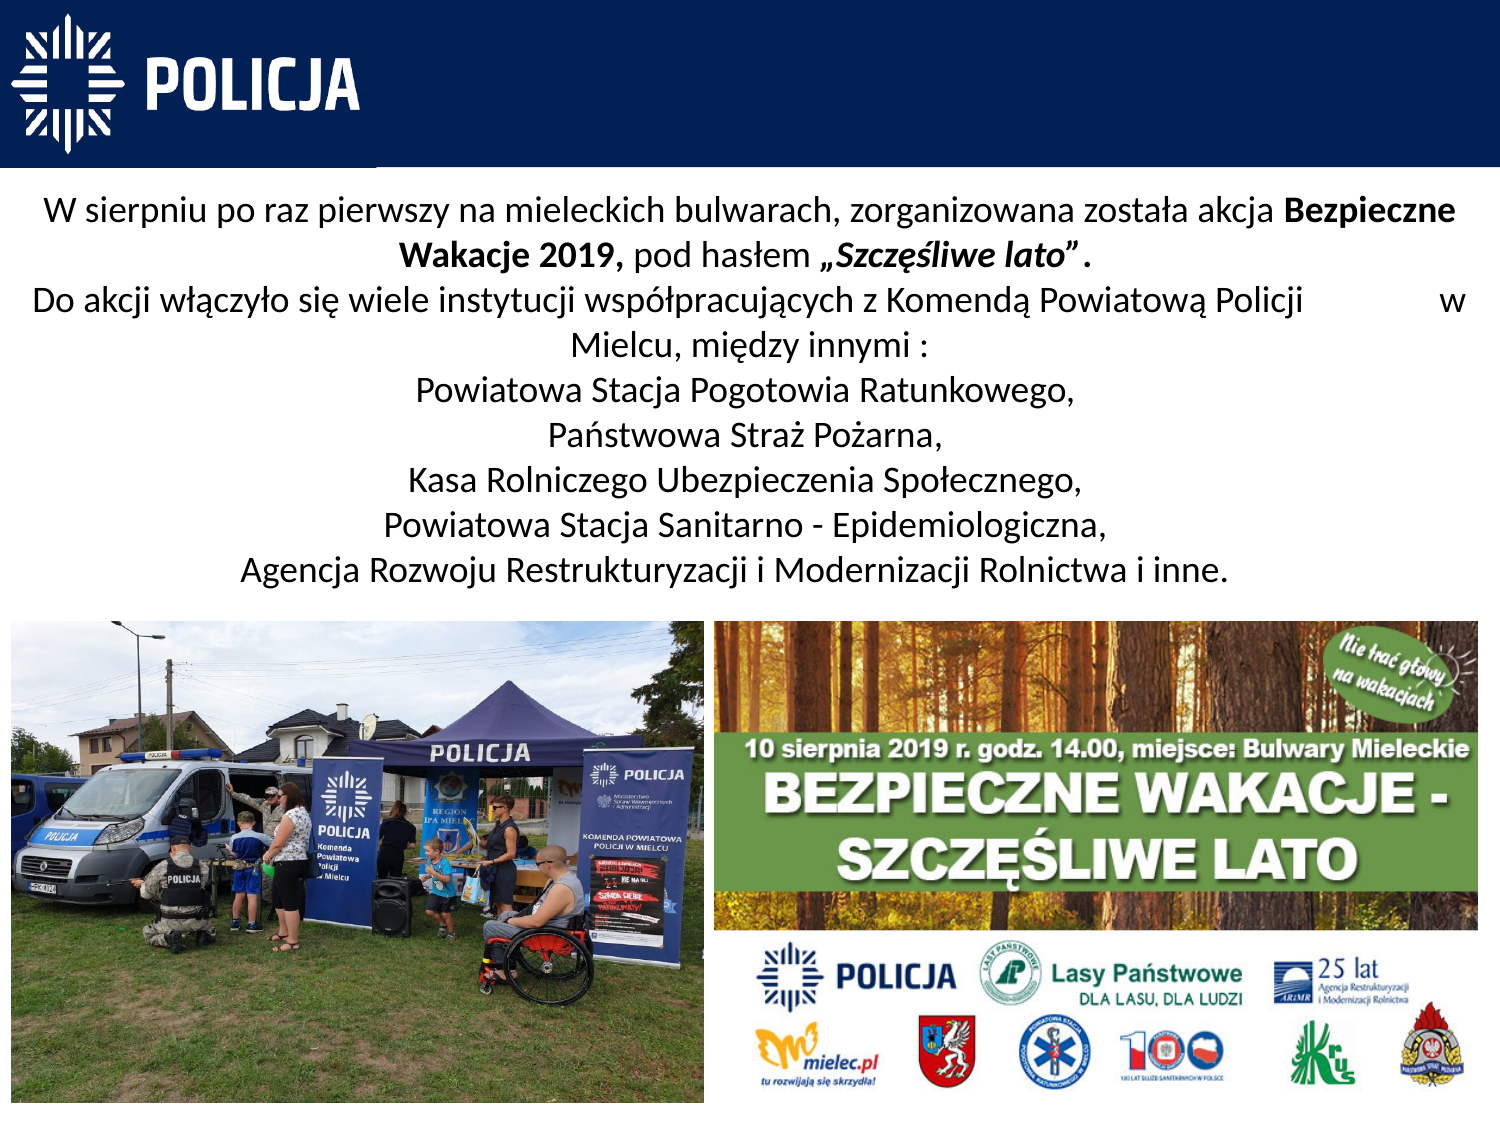

W sierpniu po raz pierwszy na mieleckich bulwarach, zorganizowana została akcja Bezpieczne Wakacje 2019, pod hasłem „Szczęśliwe lato”.
Do akcji włączyło się wiele instytucji współpracujących z Komendą Powiatową Policji w Mielcu, między innymi :
Powiatowa Stacja Pogotowia Ratunkowego,
Państwowa Straż Pożarna,
Kasa Rolniczego Ubezpieczenia Społecznego,
Powiatowa Stacja Sanitarno - Epidemiologiczna,
Agencja Rozwoju Restrukturyzacji i Modernizacji Rolnictwa i inne.